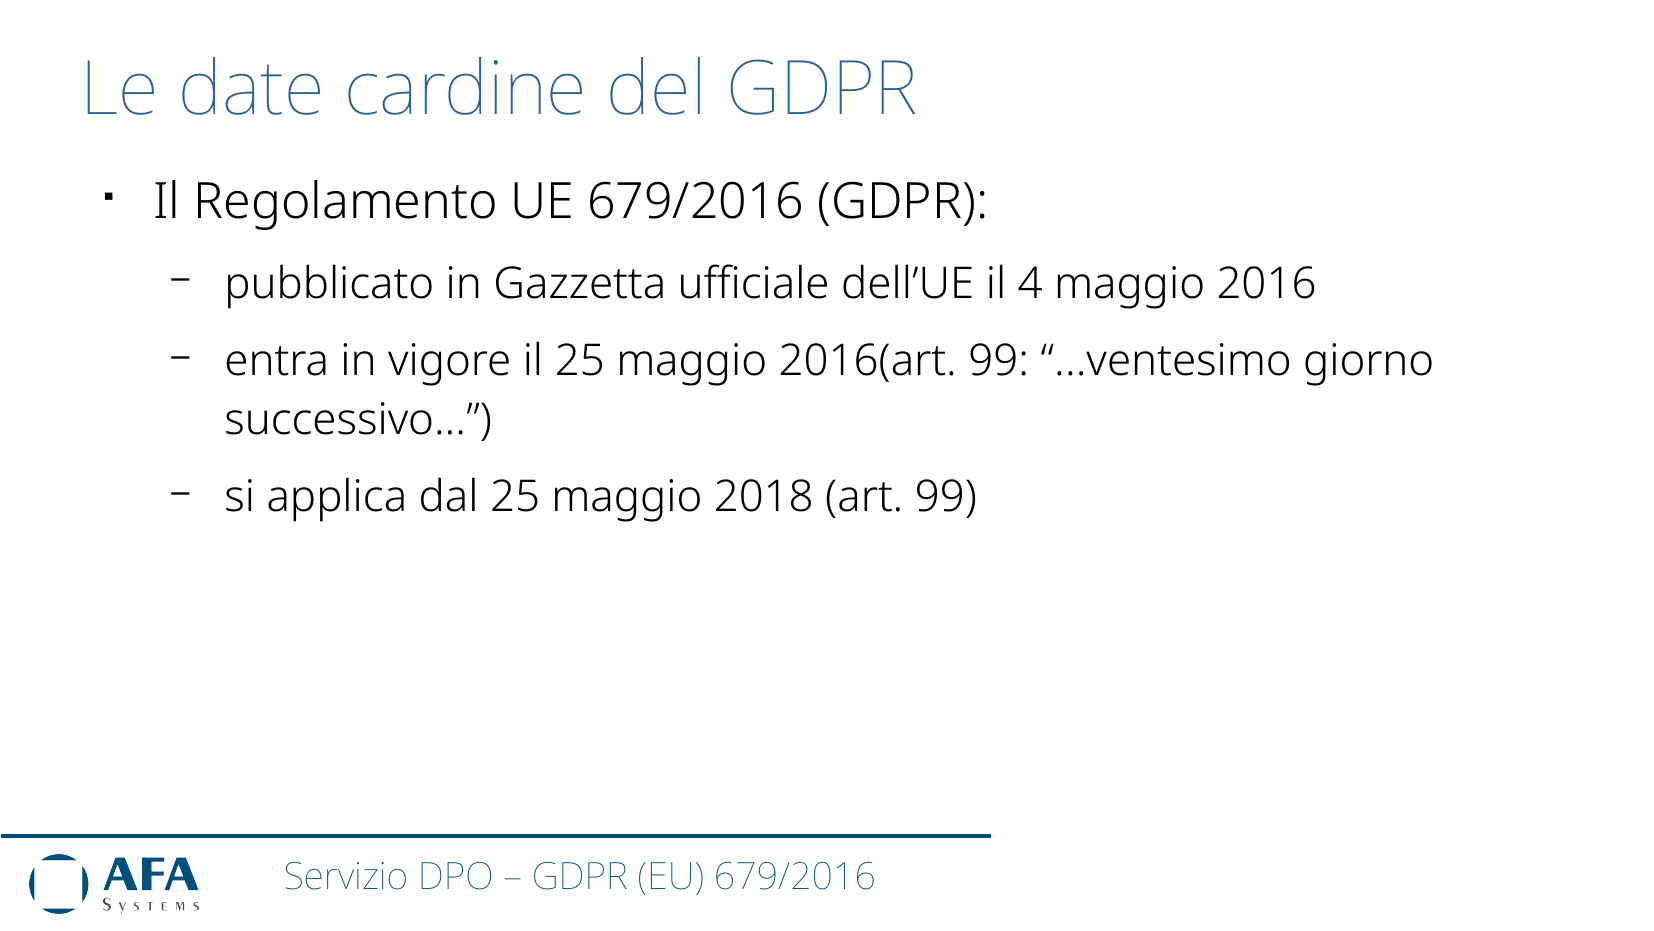

# Le date cardine del GDPR
Il Regolamento UE 679/2016 (GDPR):
pubblicato in Gazzetta ufficiale dell’UE il 4 maggio 2016
entra in vigore il 25 maggio 2016(art. 99: “...ventesimo giorno successivo...”)
si applica dal 25 maggio 2018 (art. 99)